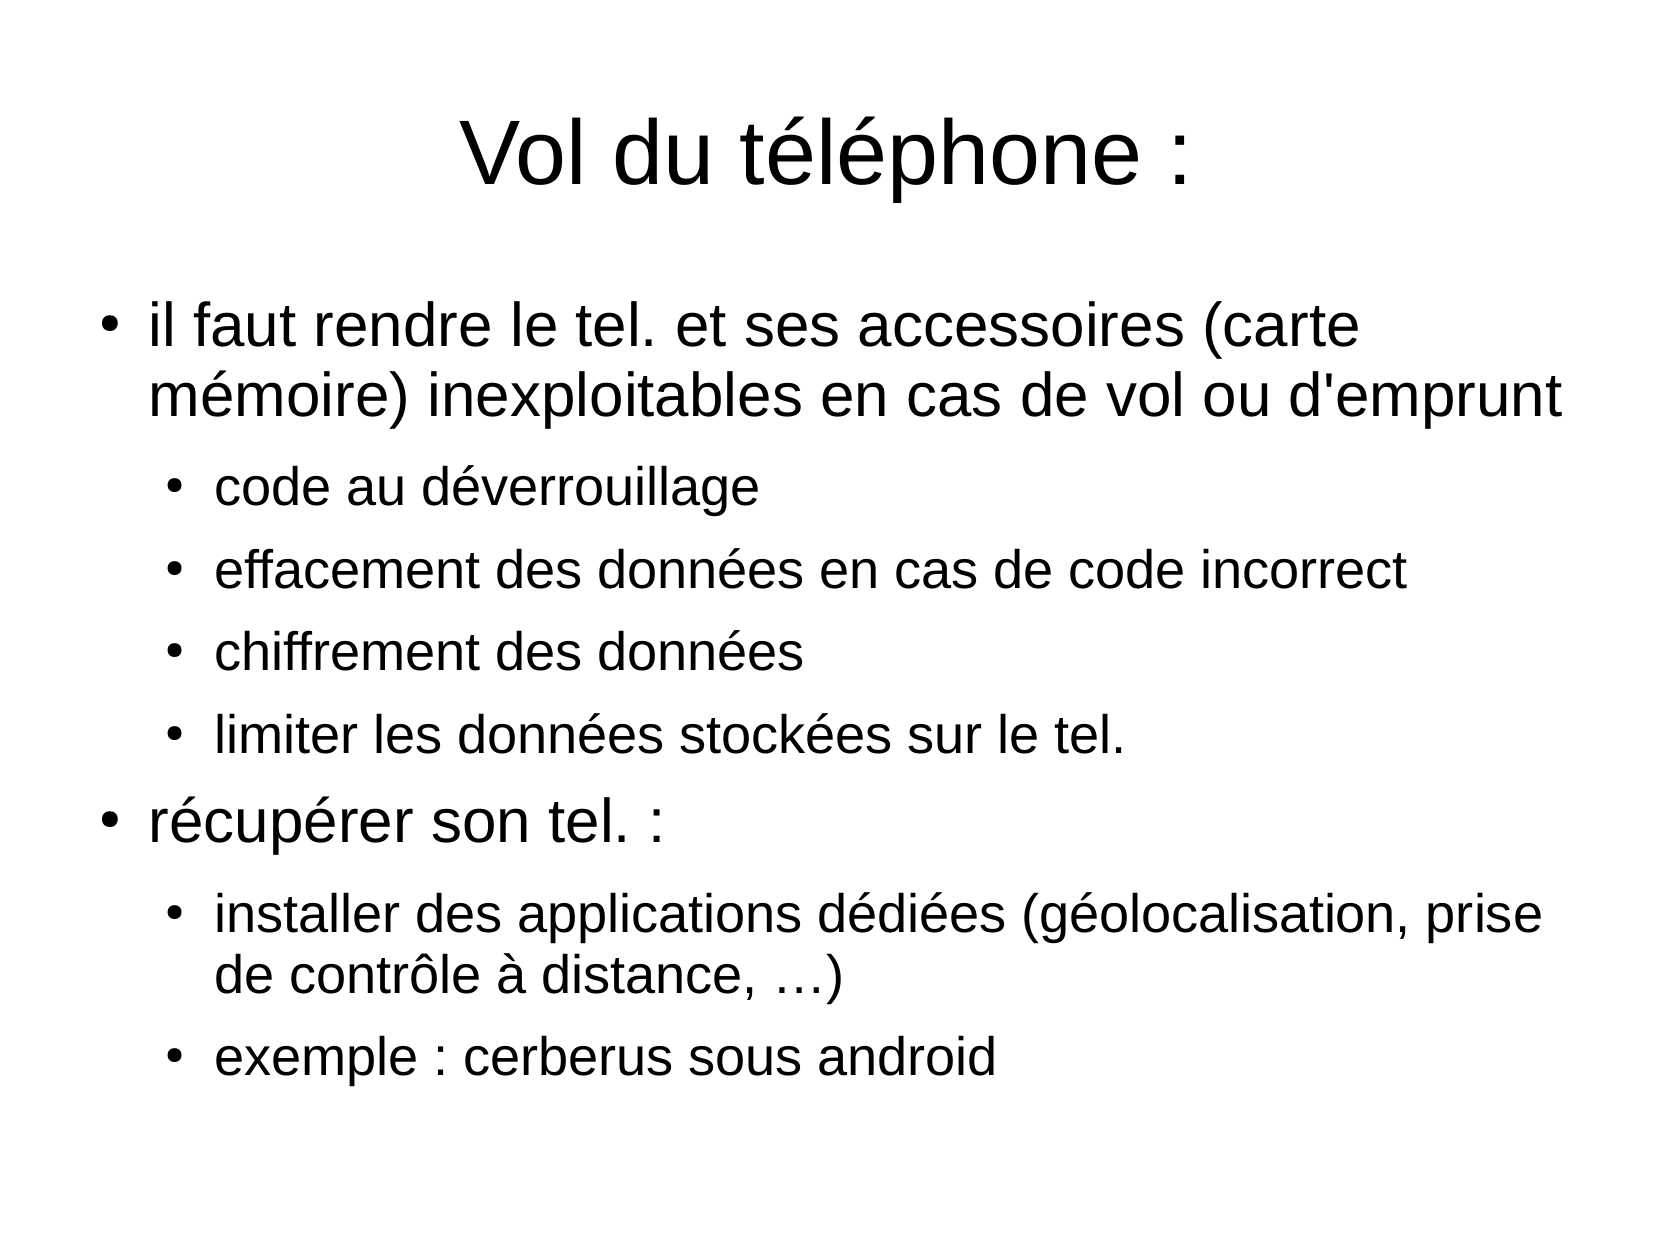

# Vol du téléphone :
il faut rendre le tel. et ses accessoires (carte mémoire) inexploitables en cas de vol ou d'emprunt
code au déverrouillage
effacement des données en cas de code incorrect
chiffrement des données
limiter les données stockées sur le tel.
récupérer son tel. :
installer des applications dédiées (géolocalisation, prise de contrôle à distance, …)
exemple : cerberus sous android